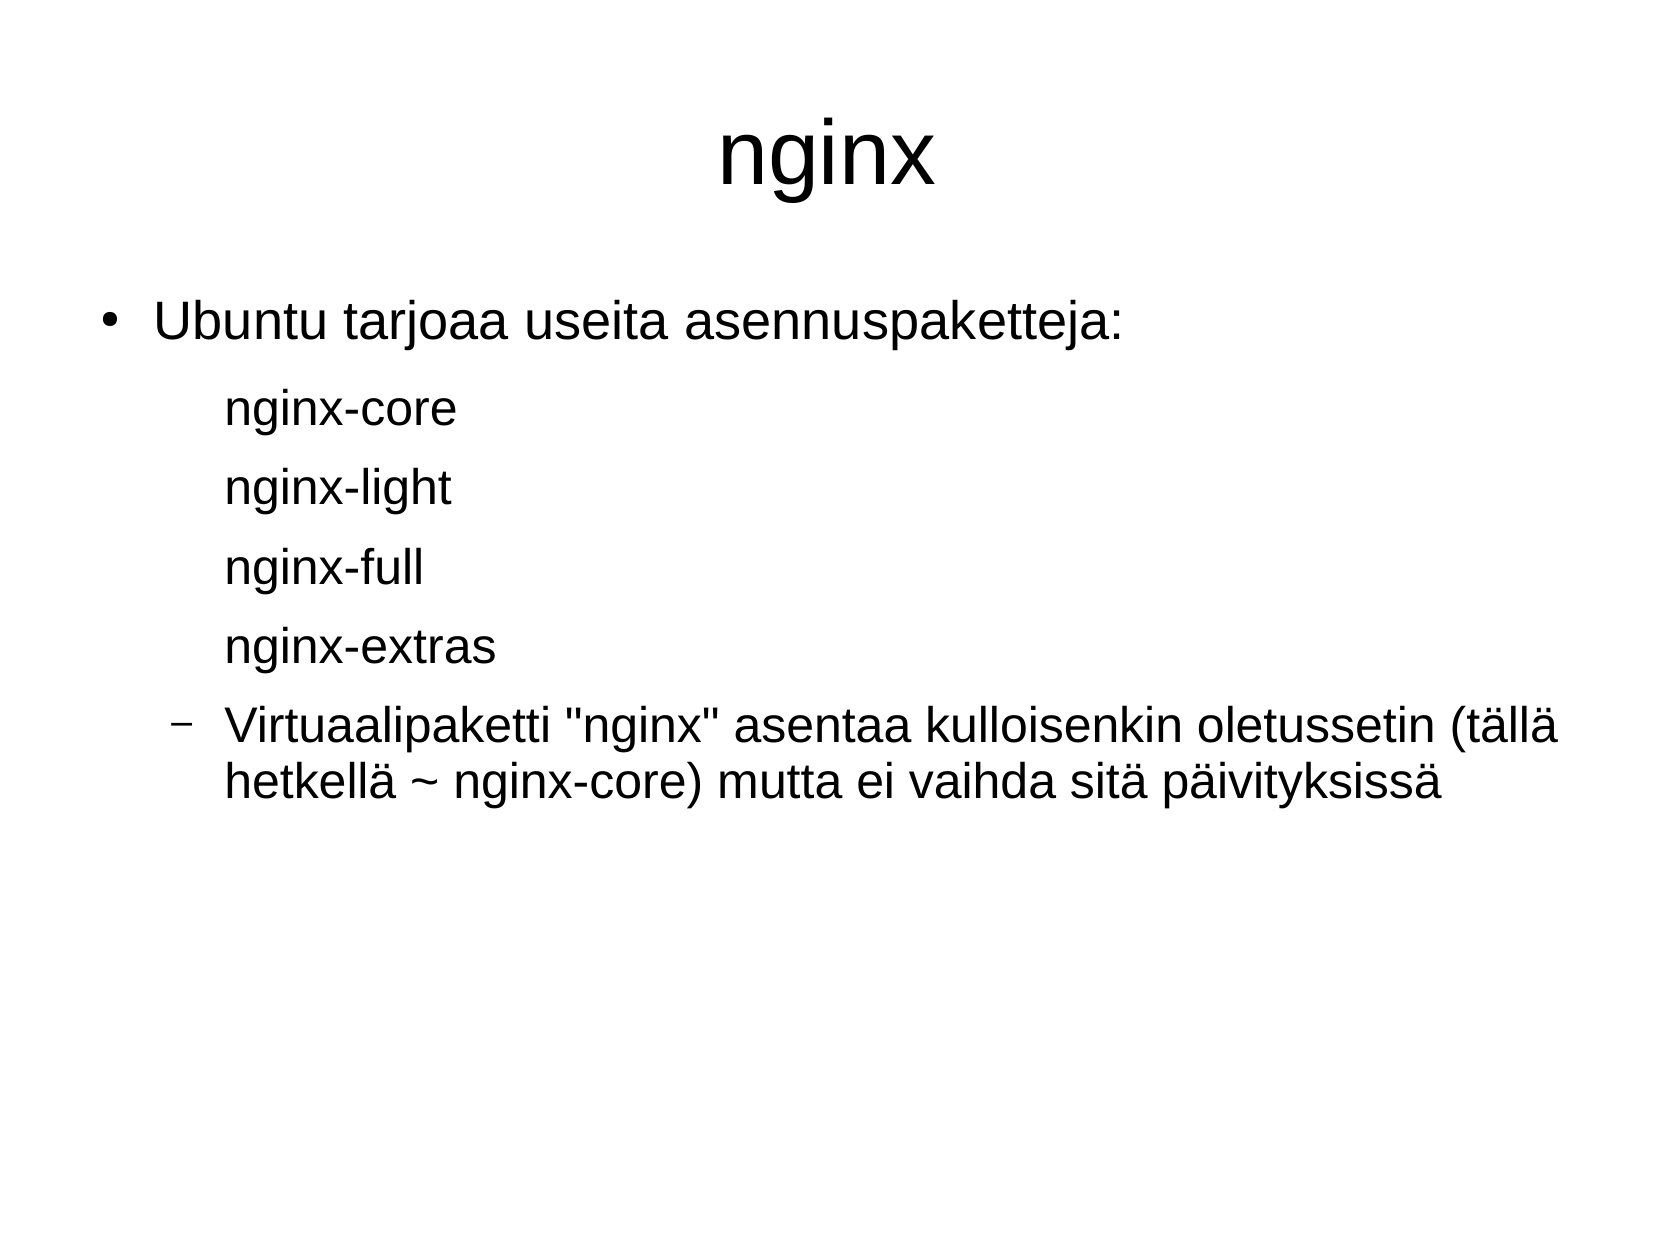

# nginx
Ubuntu tarjoaa useita asennuspaketteja:
nginx-core
nginx-light
nginx-full
nginx-extras
Virtuaalipaketti "nginx" asentaa kulloisenkin oletussetin (tällä hetkellä ~ nginx-core) mutta ei vaihda sitä päivityksissä